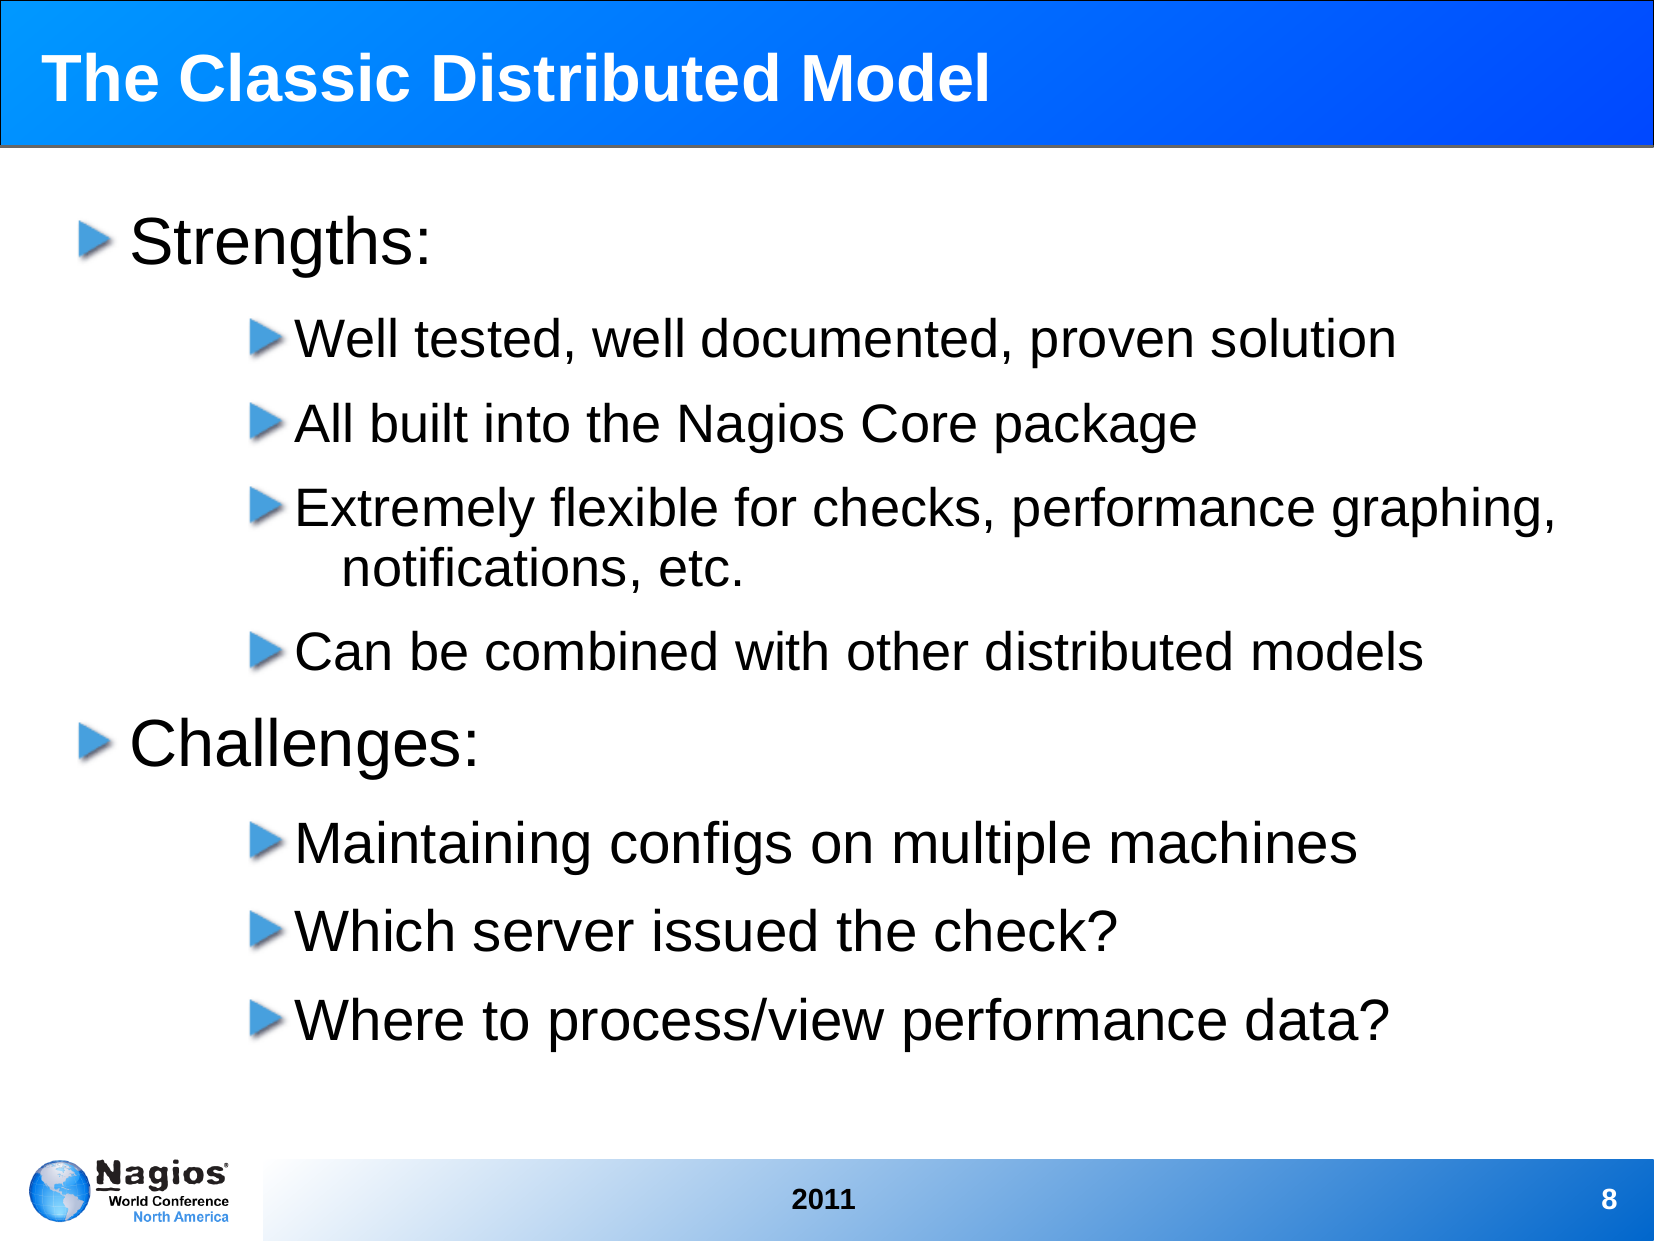

# The Classic Distributed Model
Strengths:
Well tested, well documented, proven solution
All built into the Nagios Core package
Extremely flexible for checks, performance graphing, notifications, etc.
Can be combined with other distributed models
Challenges:
Maintaining configs on multiple machines
Which server issued the check?
Where to process/view performance data?
2011
8